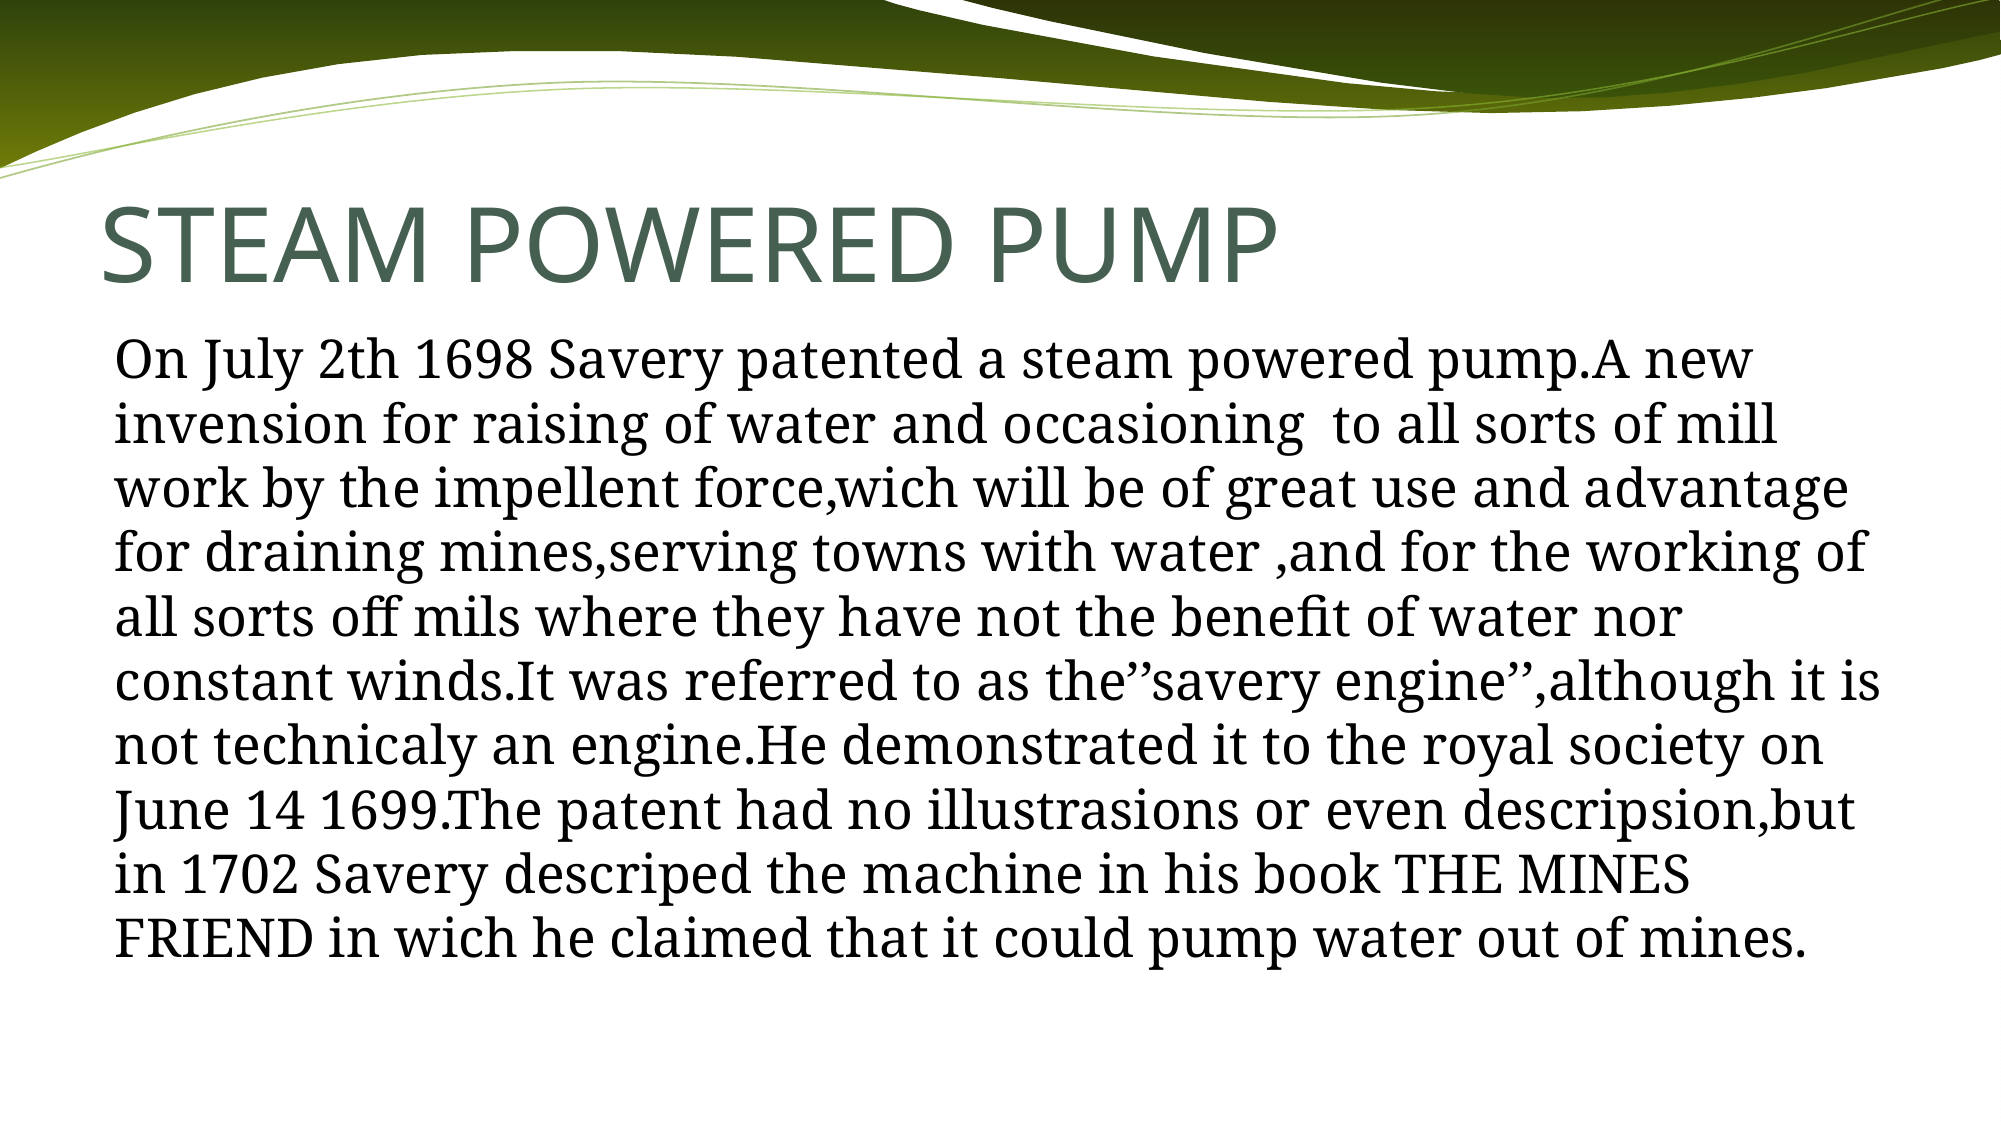

# STEAM POWERED PUMP
On July 2th 1698 Savery patented a steam powered pump.A new invension for raising of water and occasioning to all sorts of mill work by the impellent force,wich will be of great use and advantage for draining mines,serving towns with water ,and for the working of all sorts off mils where they have not the benefit of water nor constant winds.It was referred to as the’’savery engine’’,although it is not technicaly an engine.He demonstrated it to the royal society on June 14 1699.The patent had no illustrasions or even descripsion,but in 1702 Savery descriped the machine in his book THE MINES FRIEND in wich he claimed that it could pump water out of mines.